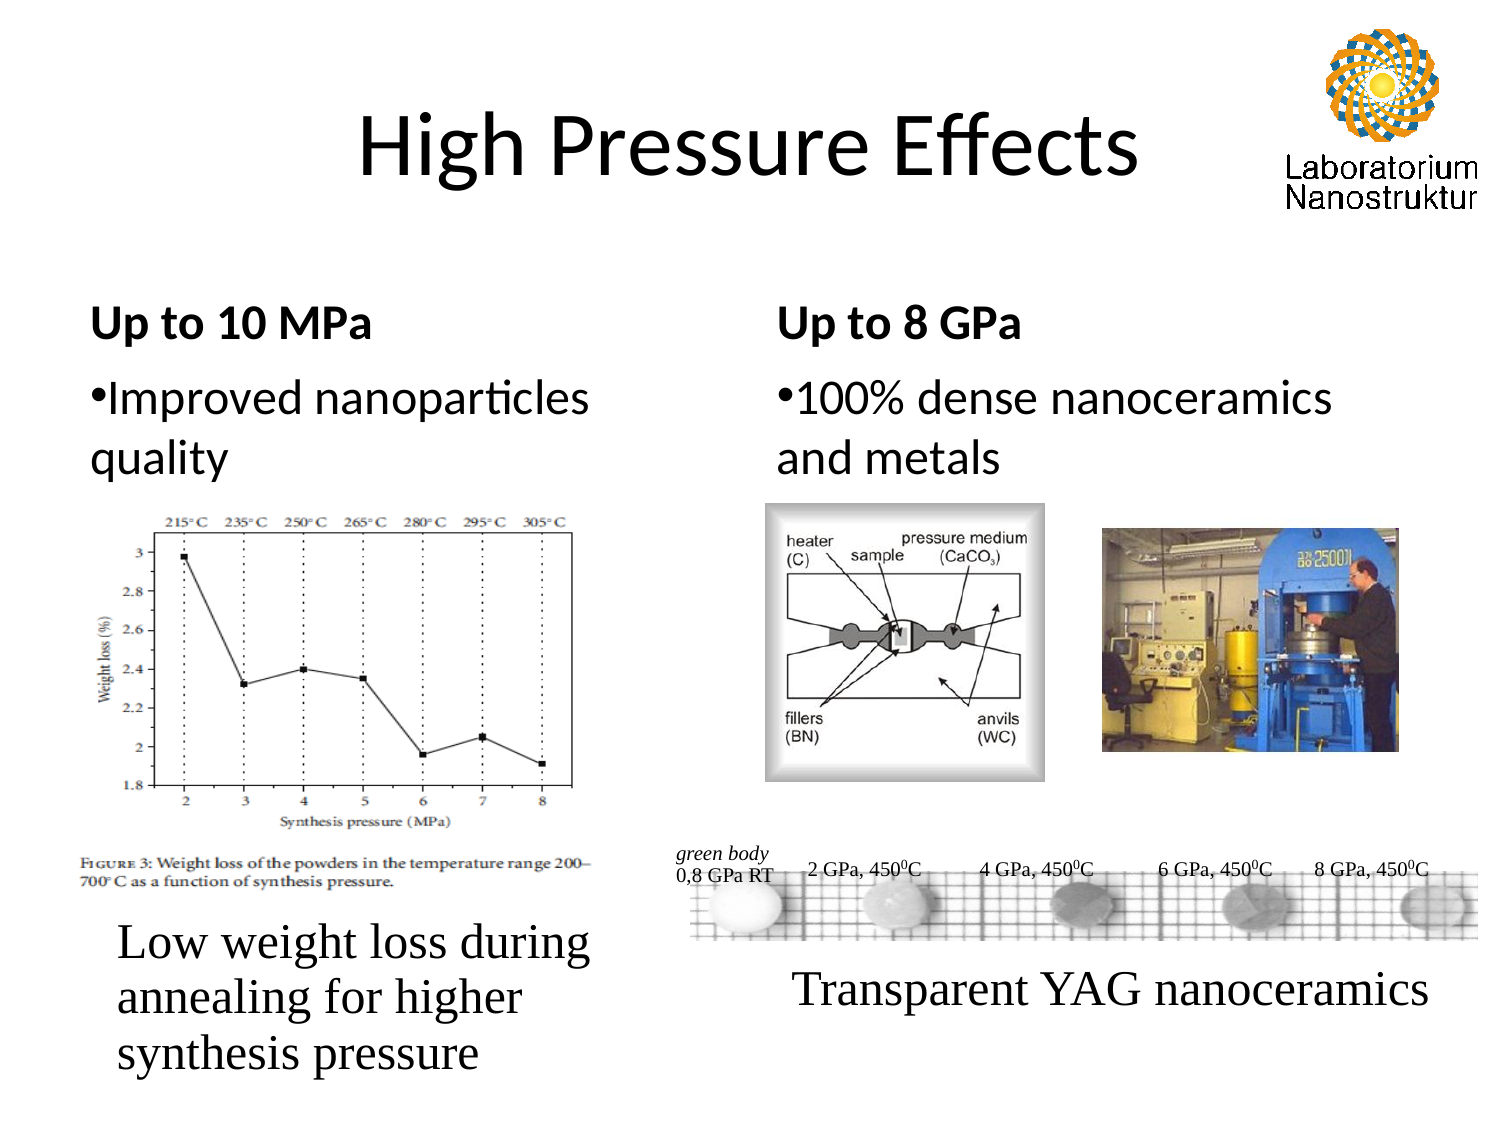

# High Pressure Effects
Up to 10 MPa
Up to 8 GPa
Improved nanoparticles quality
100% dense nanoceramics and metals
green body
0,8 GPa RT
2 GPa, 4500C
4 GPa, 4500C
6 GPa, 4500C
8 GPa, 4500C
Low weight loss during
annealing for higher
synthesis pressure
Transparent YAG nanoceramics